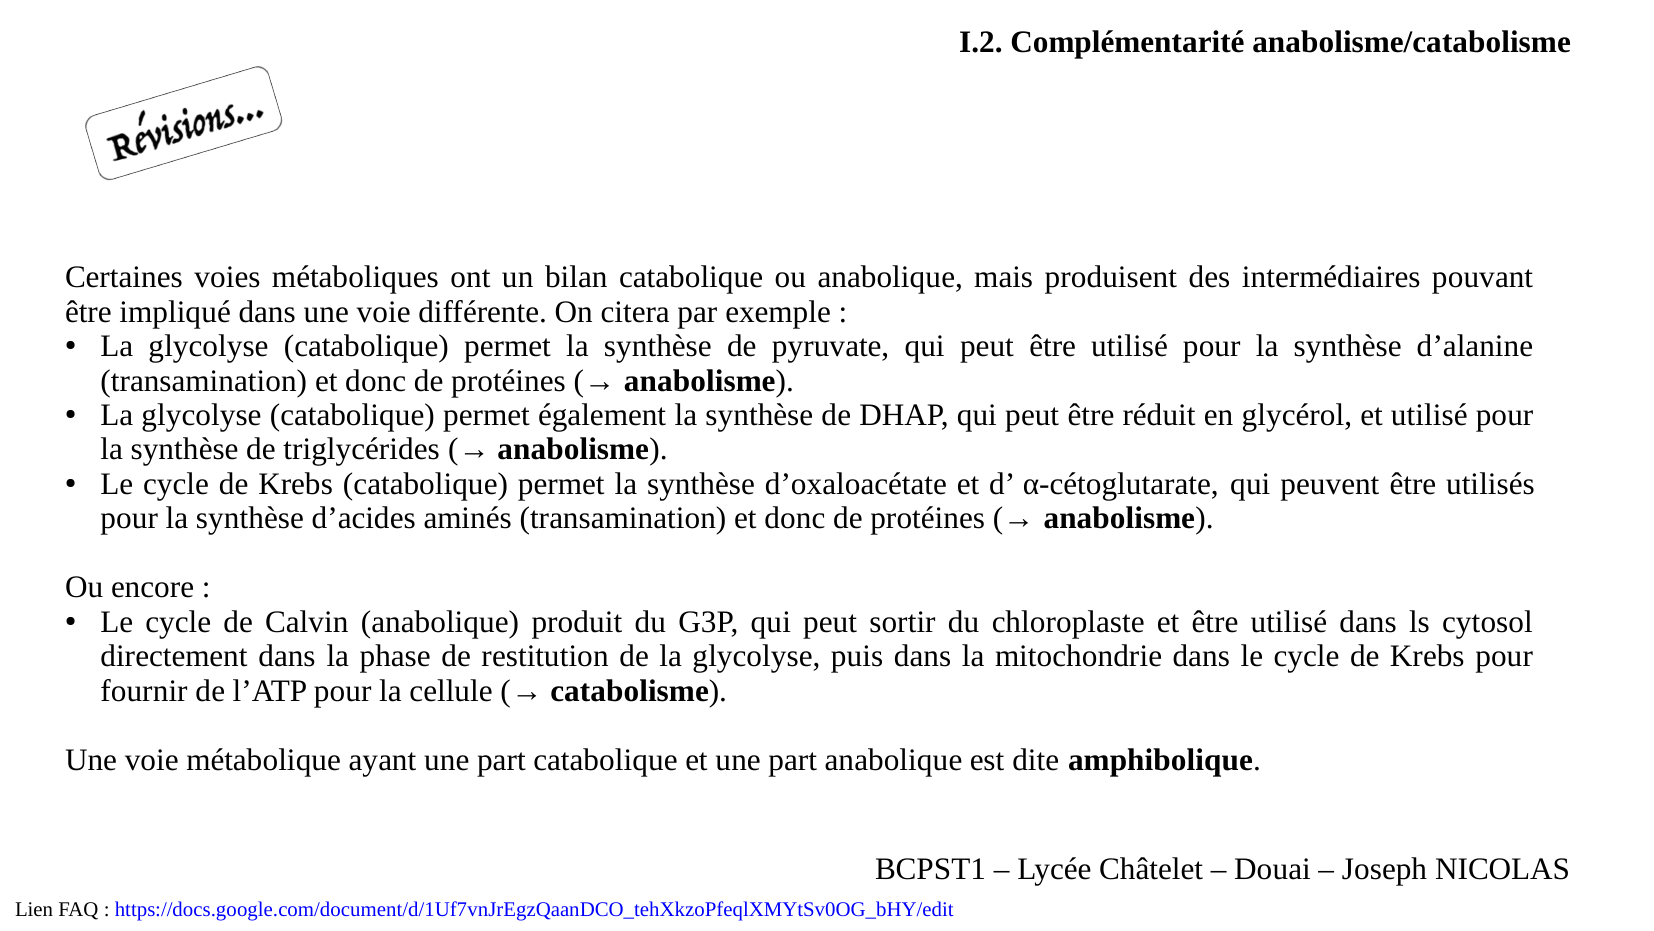

I.2. Complémentarité anabolisme/catabolisme
Certaines voies métaboliques ont un bilan catabolique ou anabolique, mais produisent des intermédiaires pouvant être impliqué dans une voie différente. On citera par exemple :
La glycolyse (catabolique) permet la synthèse de pyruvate, qui peut être utilisé pour la synthèse d’alanine (transamination) et donc de protéines (→ anabolisme).
La glycolyse (catabolique) permet également la synthèse de DHAP, qui peut être réduit en glycérol, et utilisé pour la synthèse de triglycérides (→ anabolisme).
Le cycle de Krebs (catabolique) permet la synthèse d’oxaloacétate et d’ α-cétoglutarate, qui peuvent être utilisés pour la synthèse d’acides aminés (transamination) et donc de protéines (→ anabolisme).
Ou encore :
Le cycle de Calvin (anabolique) produit du G3P, qui peut sortir du chloroplaste et être utilisé dans ls cytosol directement dans la phase de restitution de la glycolyse, puis dans la mitochondrie dans le cycle de Krebs pour fournir de l’ATP pour la cellule (→ catabolisme).
Une voie métabolique ayant une part catabolique et une part anabolique est dite amphibolique.
BCPST1 – Lycée Châtelet – Douai – Joseph NICOLAS
Lien FAQ : https://docs.google.com/document/d/1Uf7vnJrEgzQaanDCO_tehXkzoPfeqlXMYtSv0OG_bHY/edit